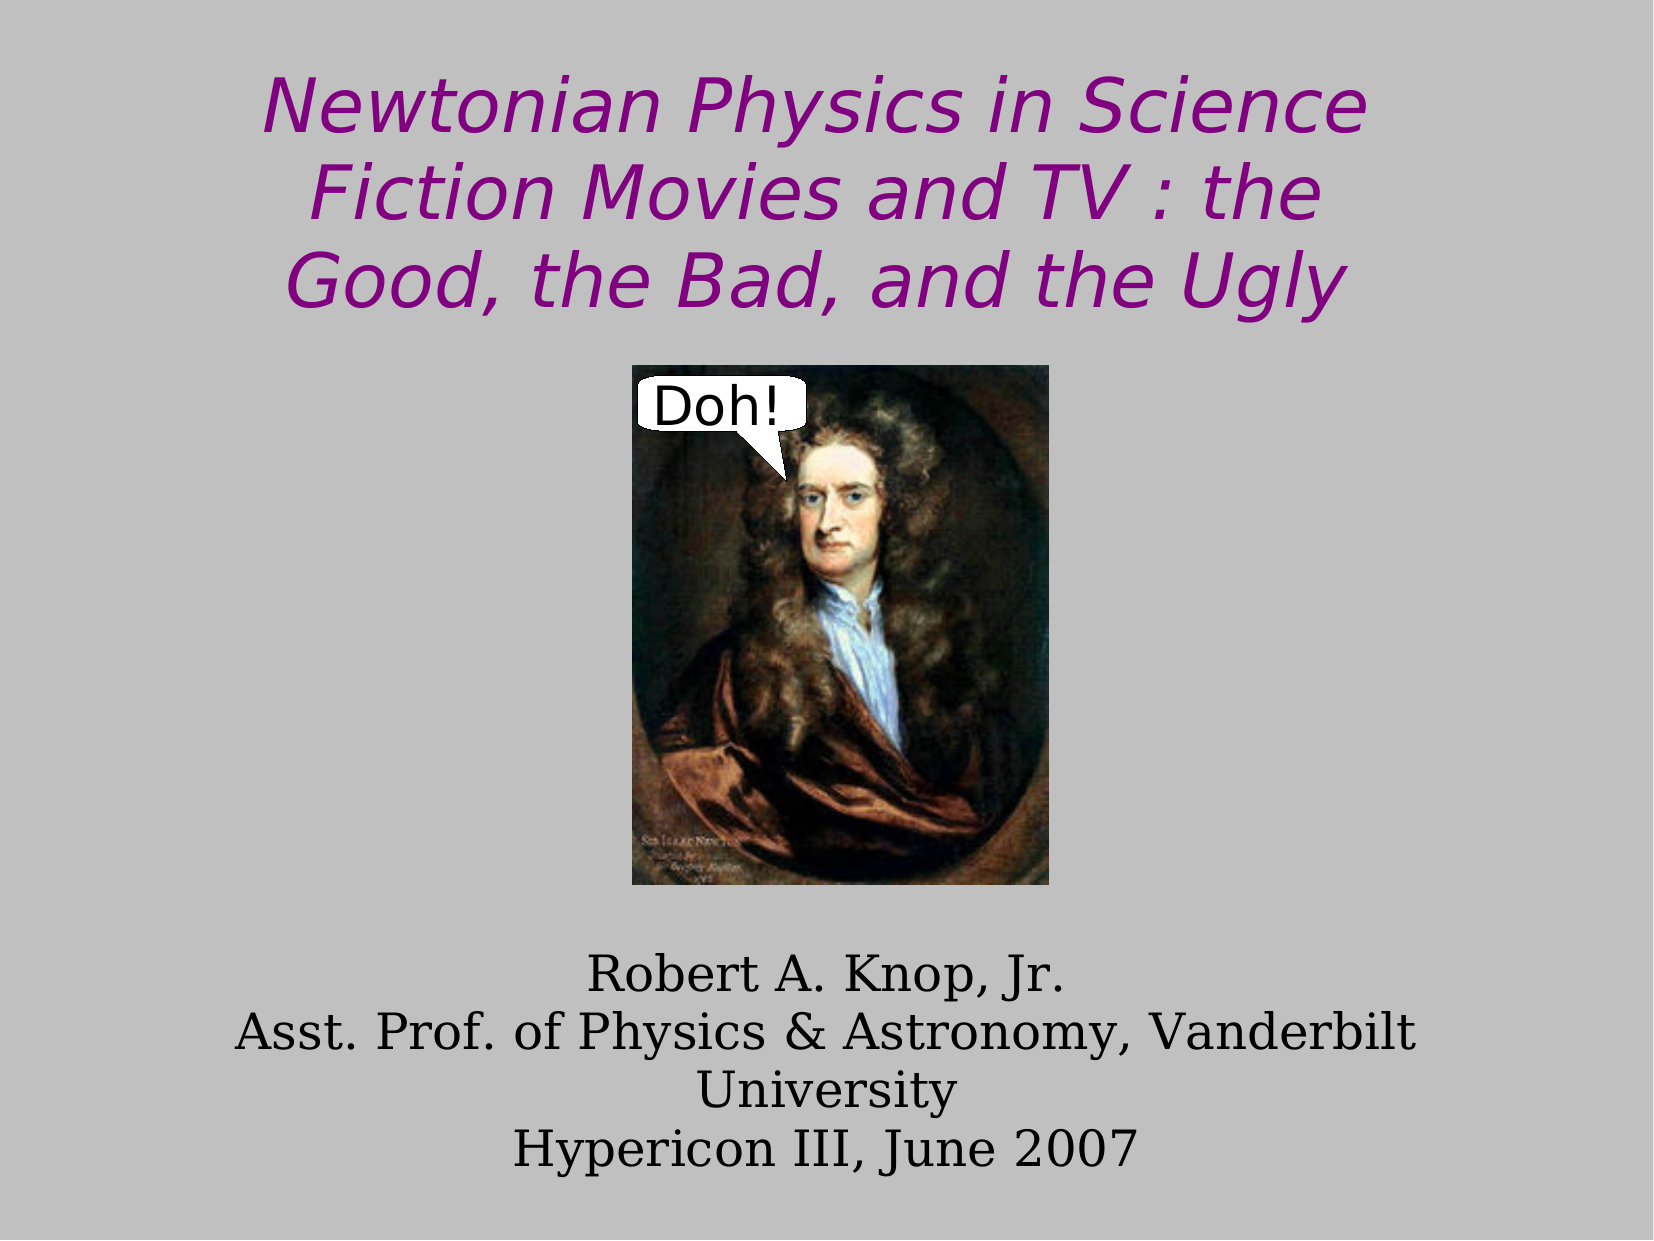

Newtonian Physics in Science Fiction Movies and TV : the Good, the Bad, and the Ugly
Doh!
Robert A. Knop, Jr.
Asst. Prof. of Physics & Astronomy, Vanderbilt University
Hypericon III, June 2007